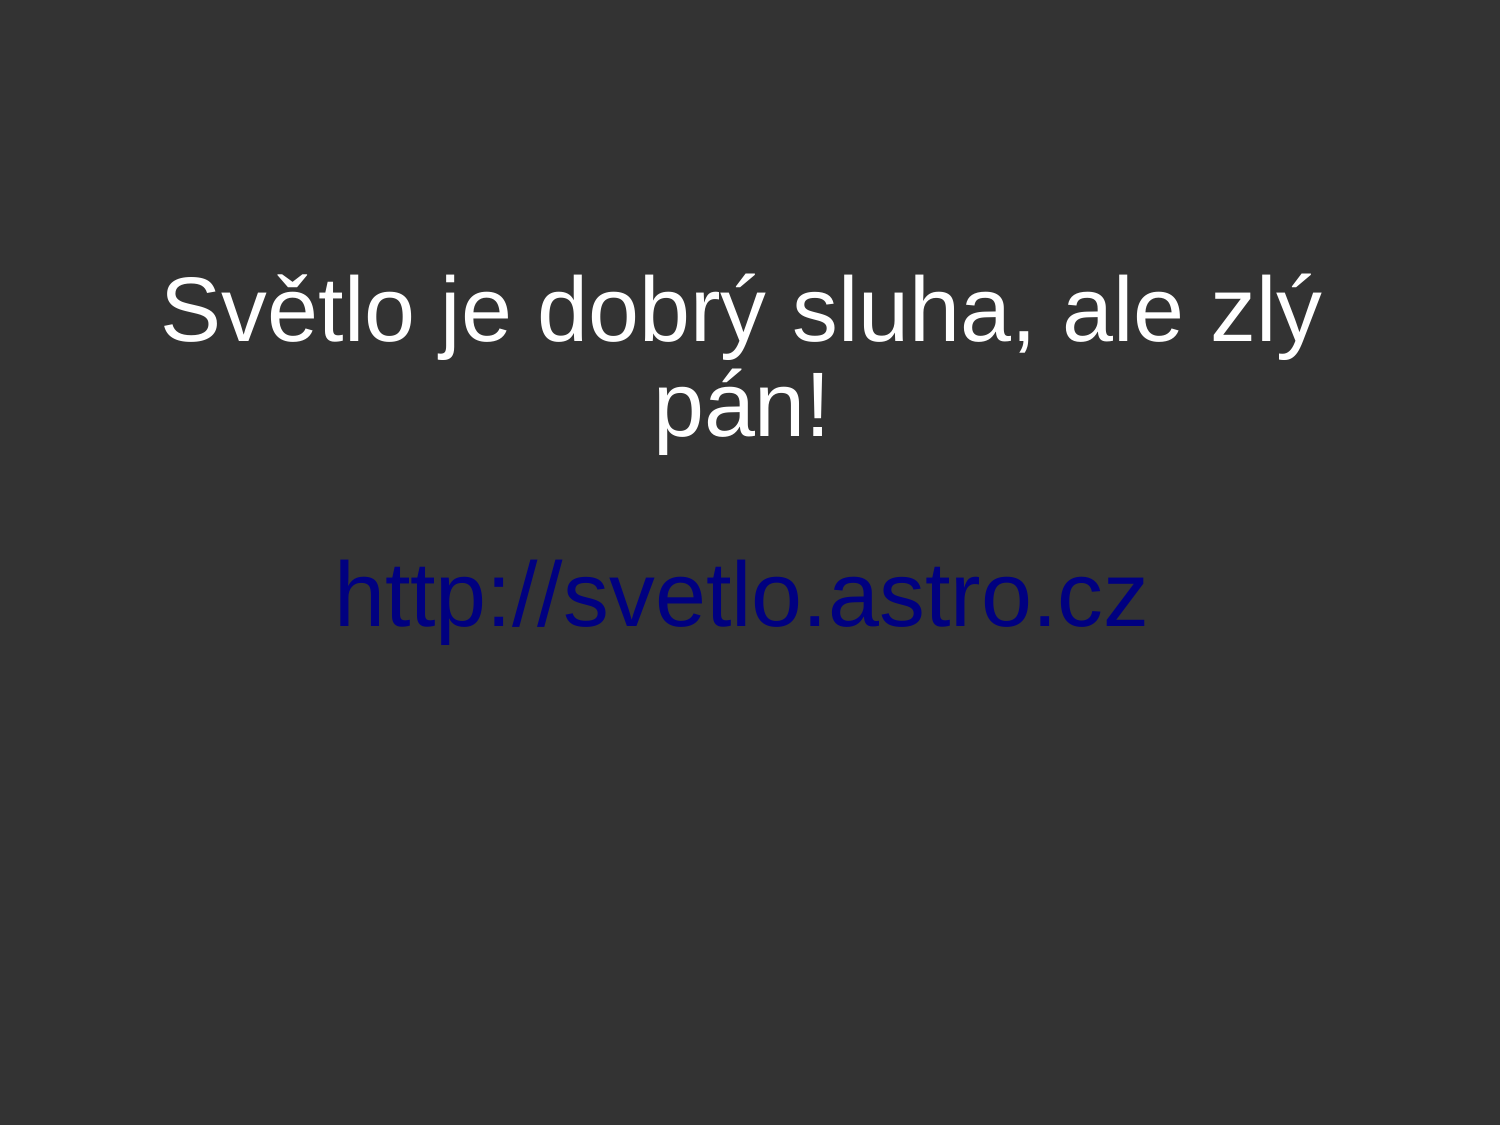

# Světlo je dobrý sluha, ale zlý pán! http://svetlo.astro.cz